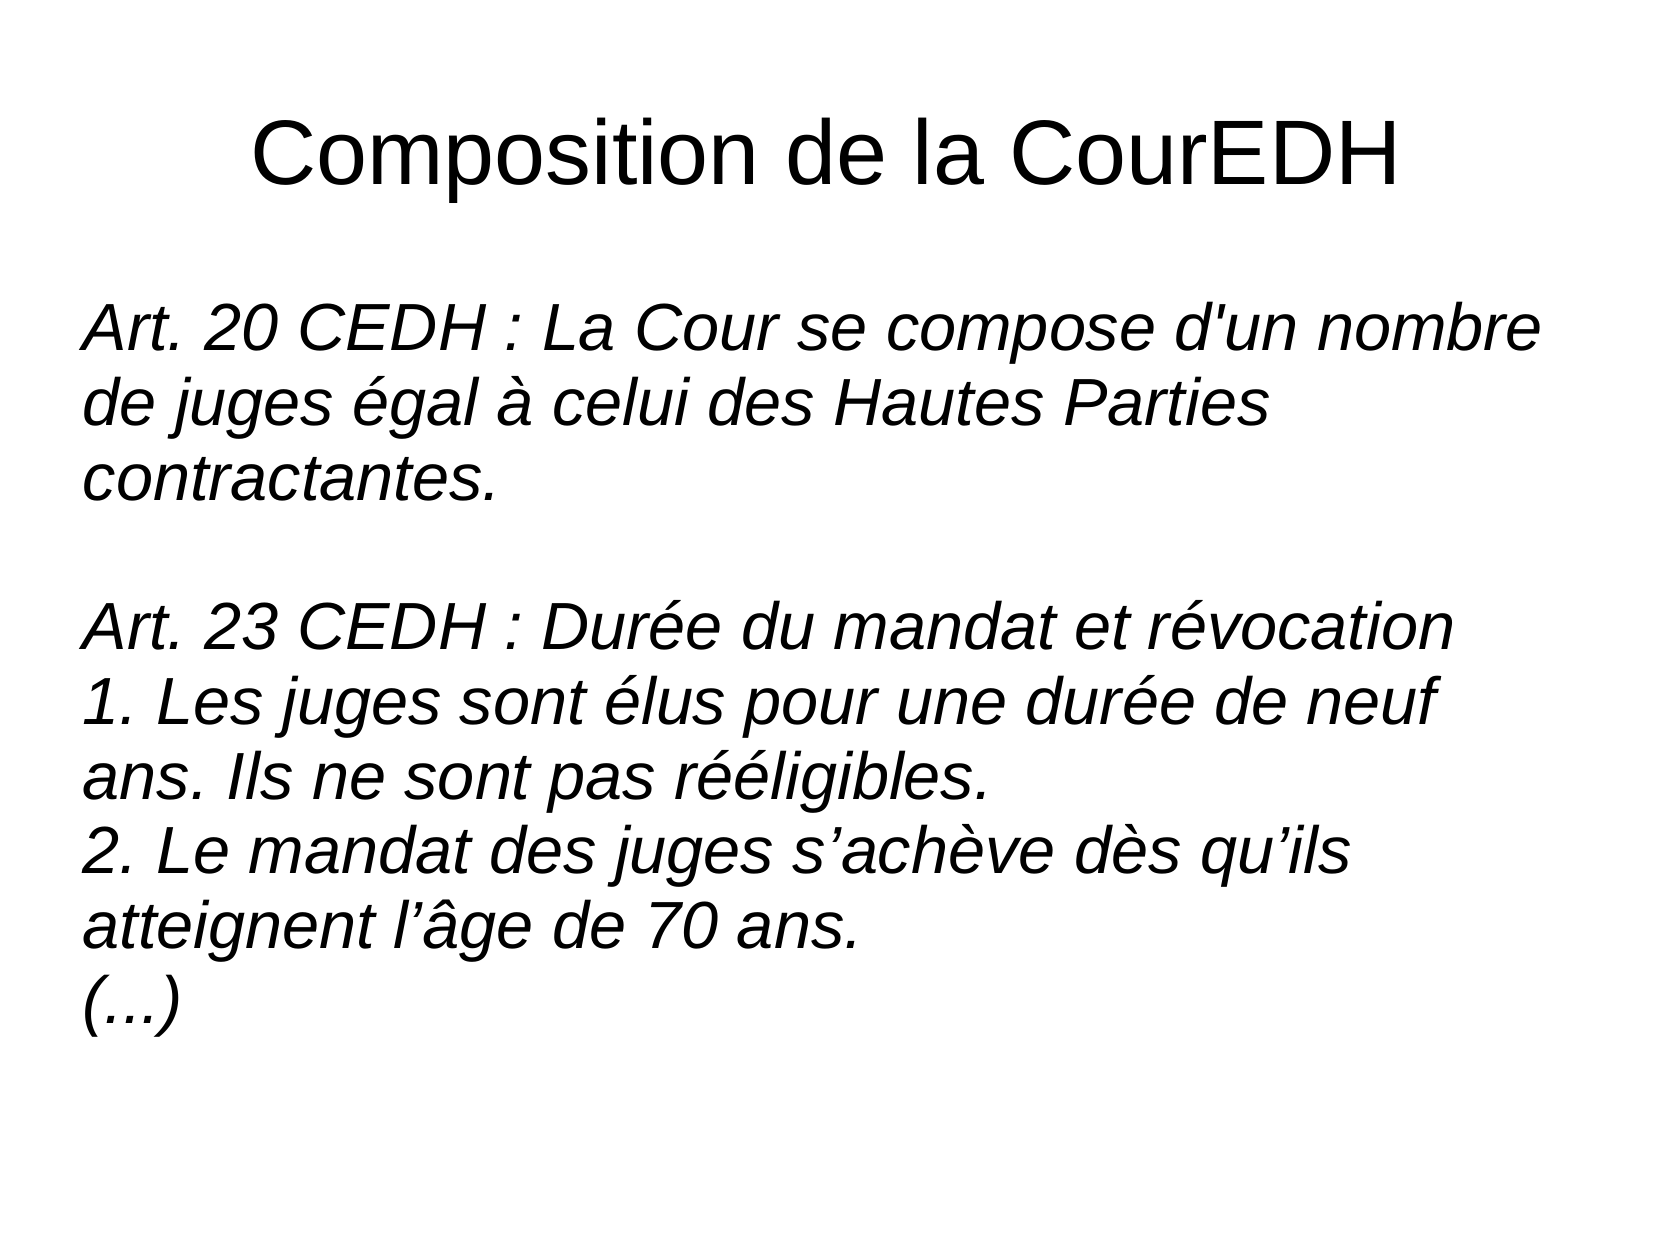

# Composition de la CourEDH
Art. 20 CEDH : La Cour se compose d'un nombre de juges égal à celui des Hautes Parties contractantes.
Art. 23 CEDH : Durée du mandat et révocation
1. Les juges sont élus pour une durée de neuf ans. Ils ne sont pas rééligibles.
2. Le mandat des juges s’achève dès qu’ils atteignent l’âge de 70 ans.
(...)